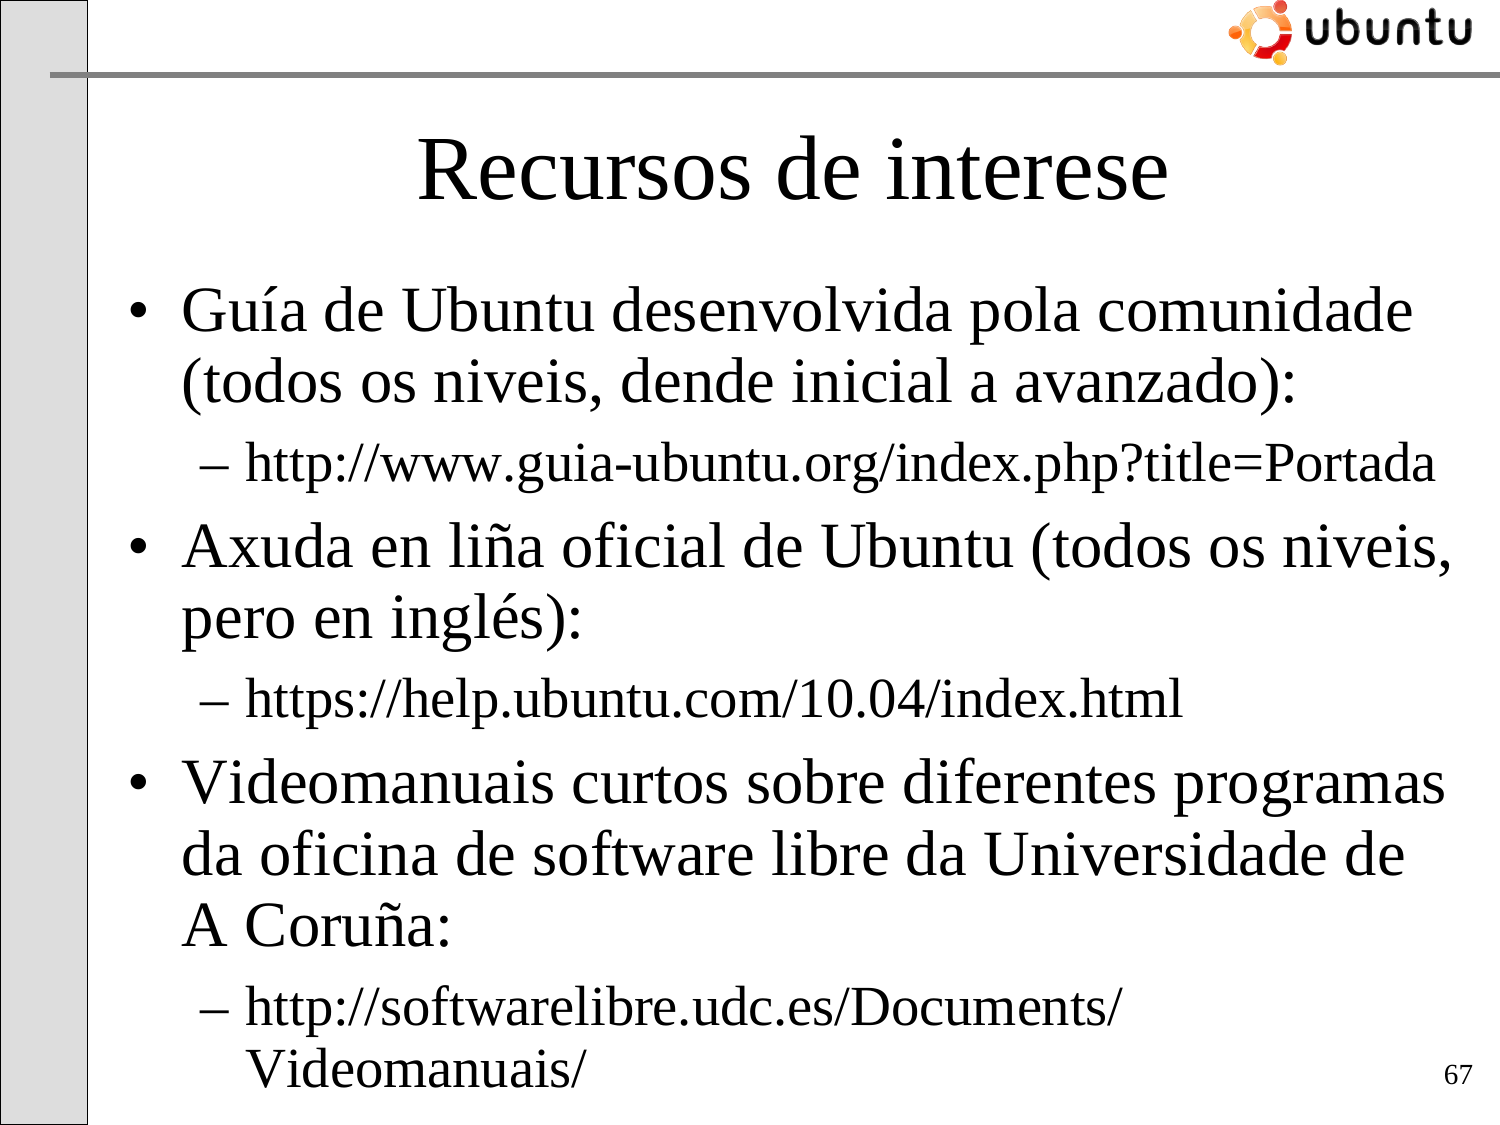

# Recursos de interese
Guía de Ubuntu desenvolvida pola comunidade (todos os niveis, dende inicial a avanzado):
http://www.guia-ubuntu.org/index.php?title=Portada
Axuda en liña oficial de Ubuntu (todos os niveis, pero en inglés):
https://help.ubuntu.com/10.04/index.html
Videomanuais curtos sobre diferentes programas da oficina de software libre da Universidade de A Coruña:
http://softwarelibre.udc.es/Documents/Videomanuais/
67